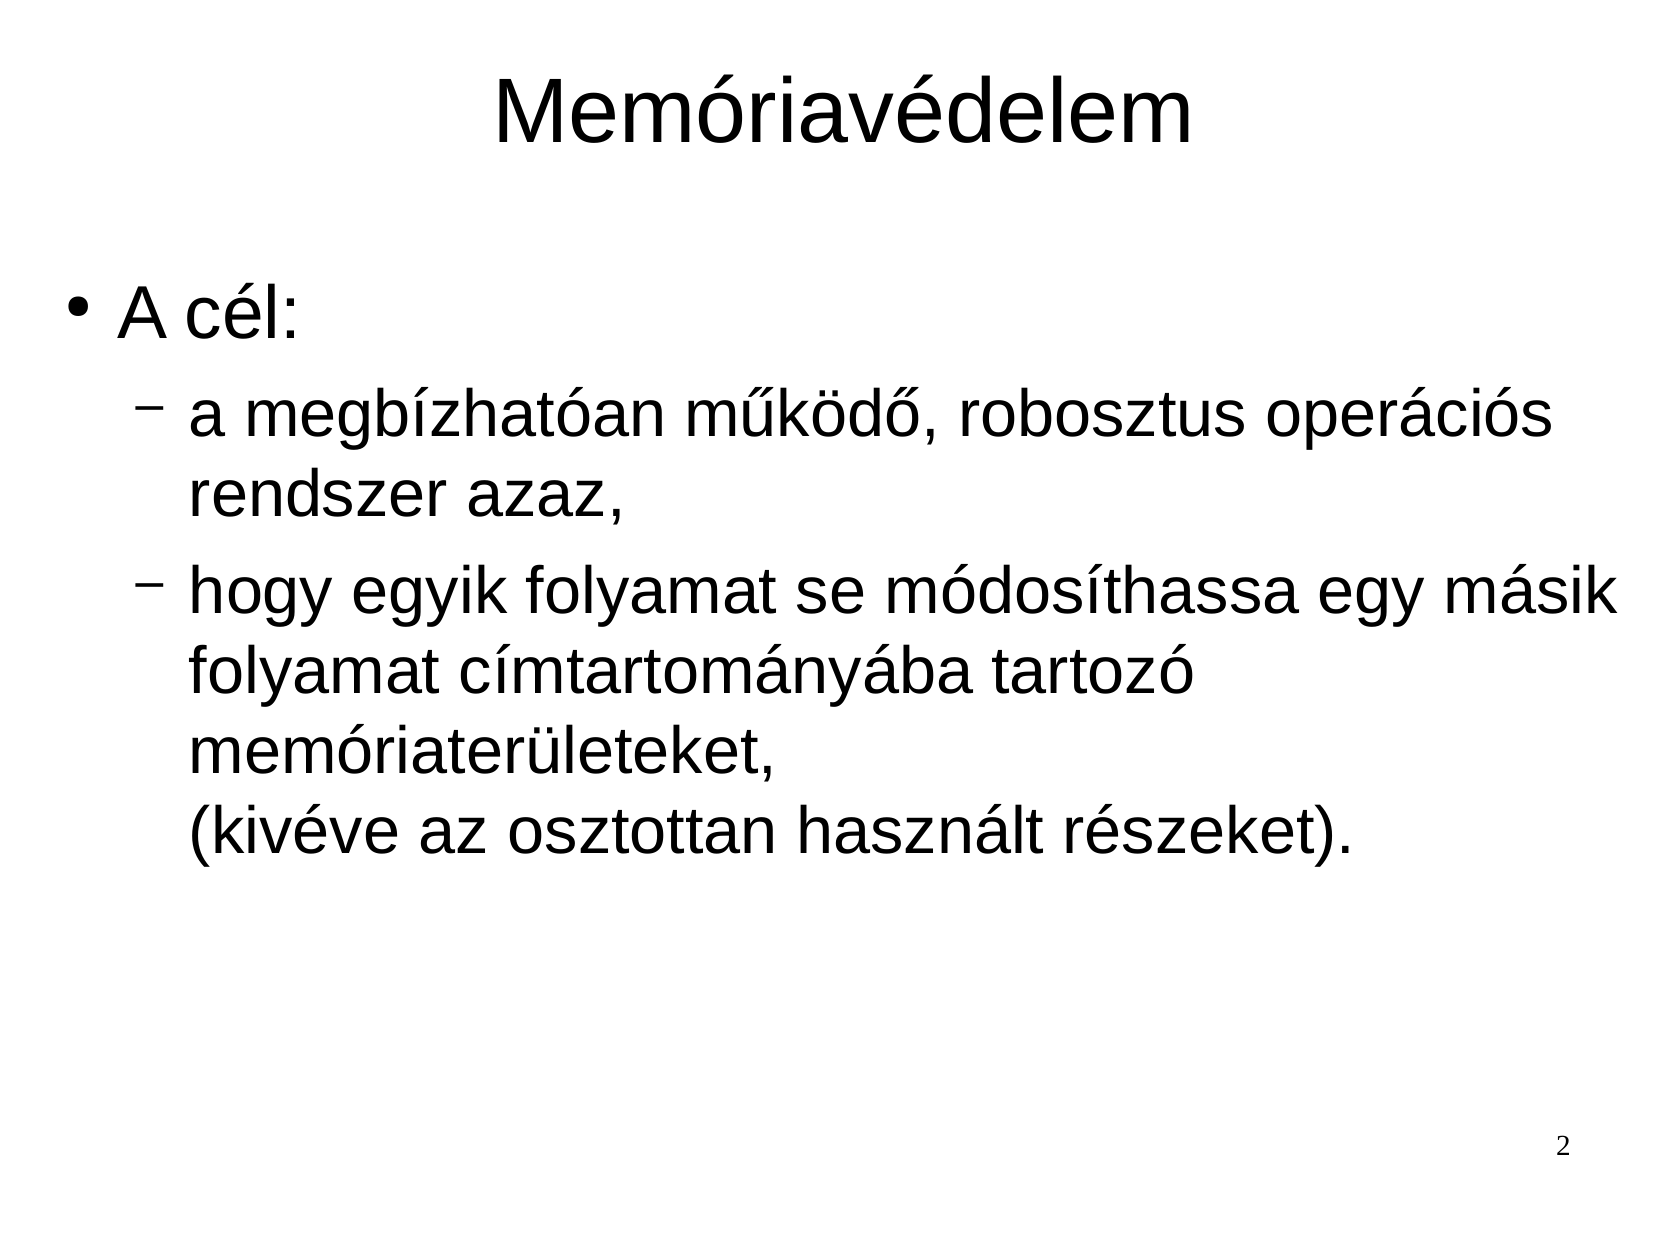

# Memóriavédelem
A cél:
a megbízhatóan működő, robosztus operációs rendszer azaz,
hogy egyik folyamat se módosíthassa egy másik folyamat címtartományába tartozó memóriaterületeket,
(kivéve az osztottan használt részeket).
2